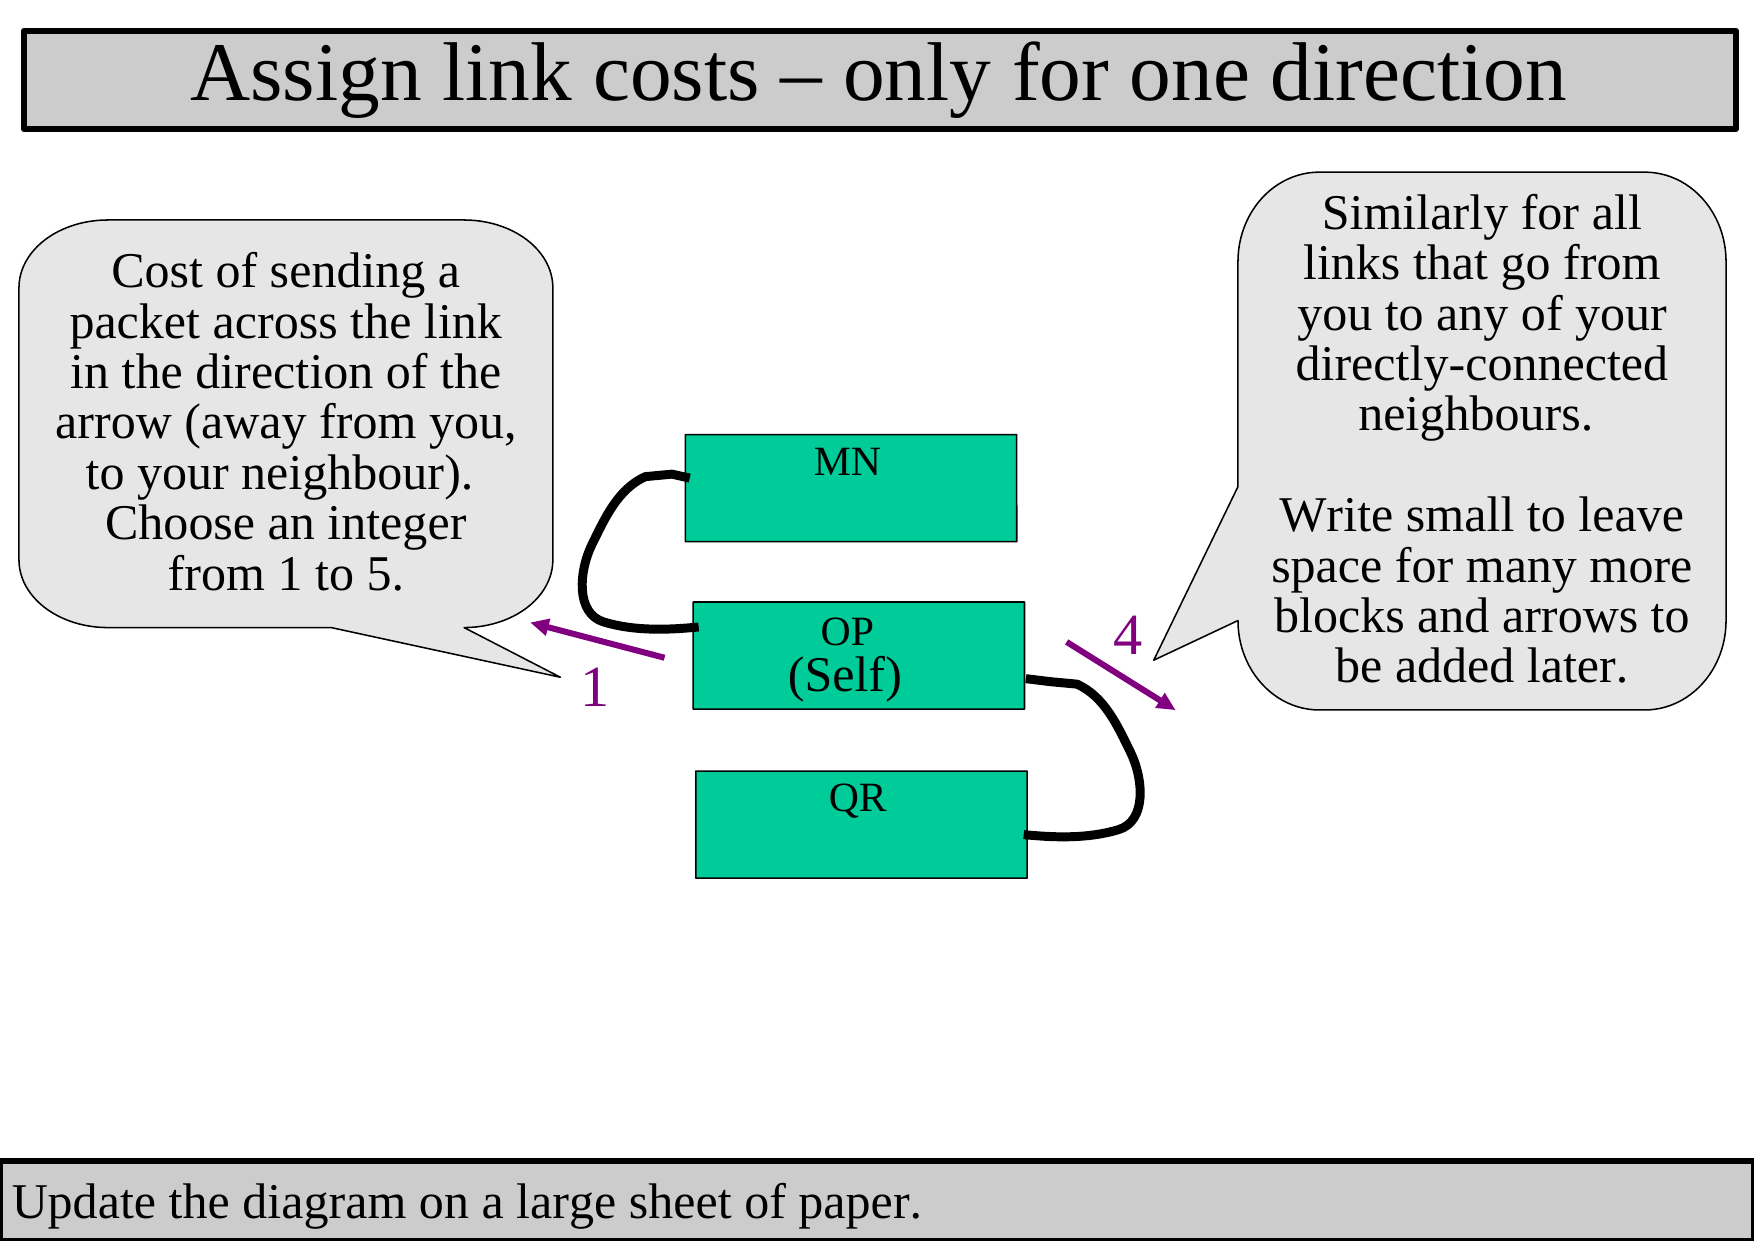

Assign link costs – only for one direction
Similarly for all links that go from you to any of your directly-connected neighbours.
Write small to leave space for many more blocks and arrows to be added later.
Cost of sending a packet across the link in the direction of the arrow (away from you, to your neighbour). Choose an integer from 1 to 5.
MN
OP
4
(Self)‏
1
QR
Update the diagram on a large sheet of paper.